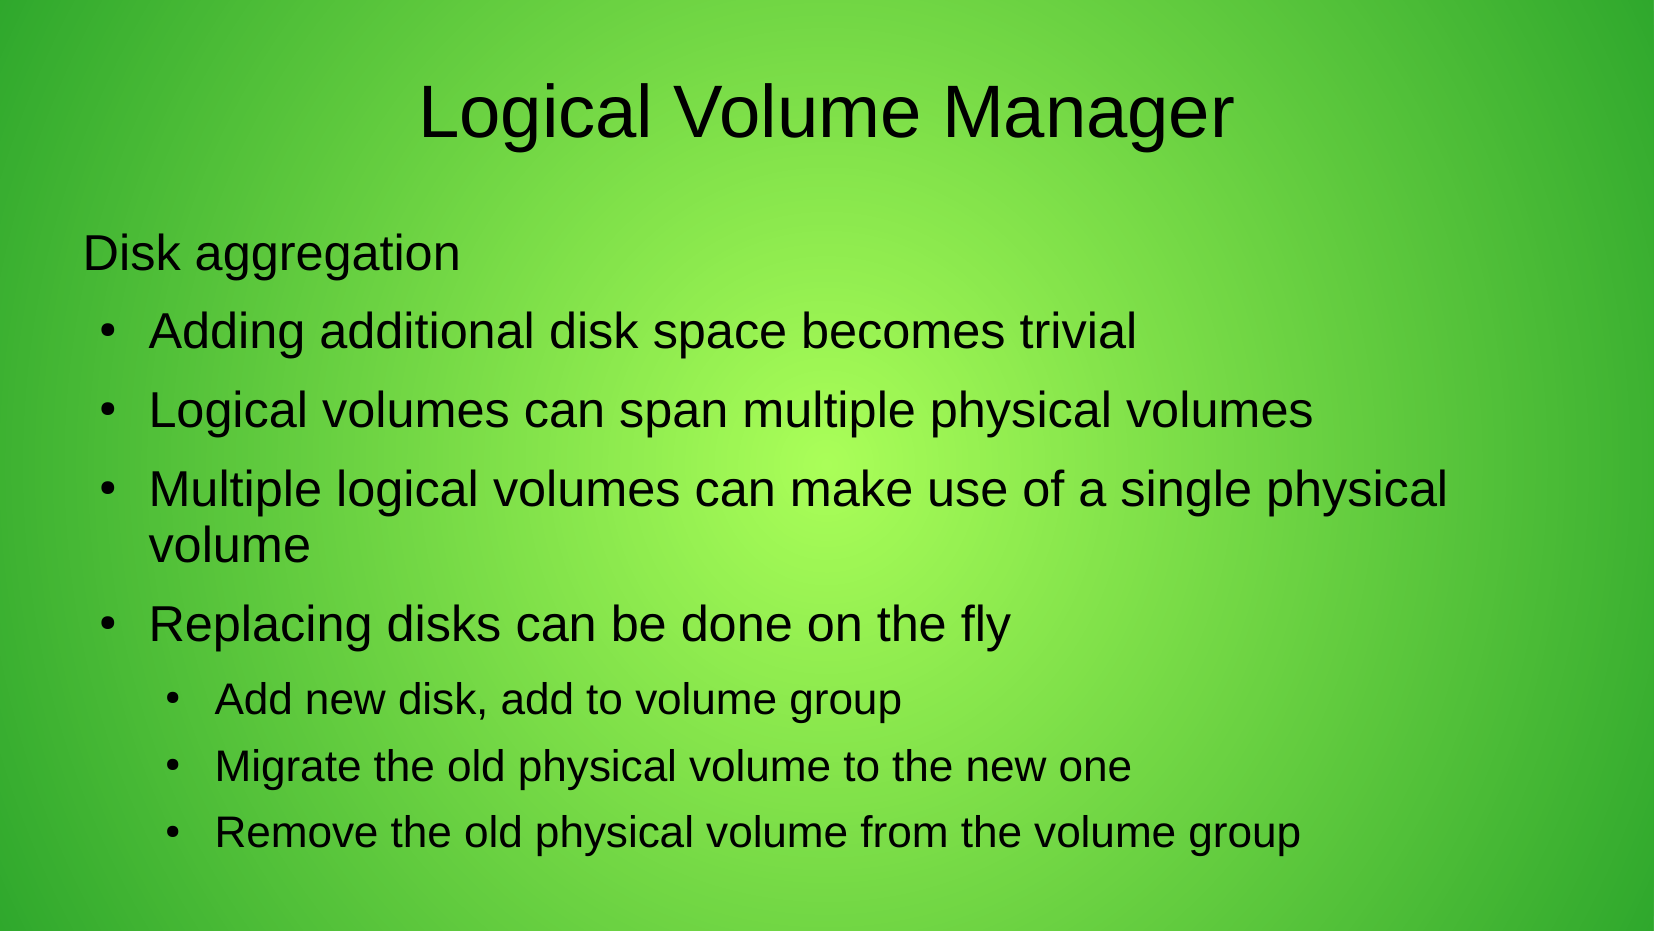

# Logical Volume Manager
Disk aggregation
Adding additional disk space becomes trivial
Logical volumes can span multiple physical volumes
Multiple logical volumes can make use of a single physical volume
Replacing disks can be done on the fly
Add new disk, add to volume group
Migrate the old physical volume to the new one
Remove the old physical volume from the volume group